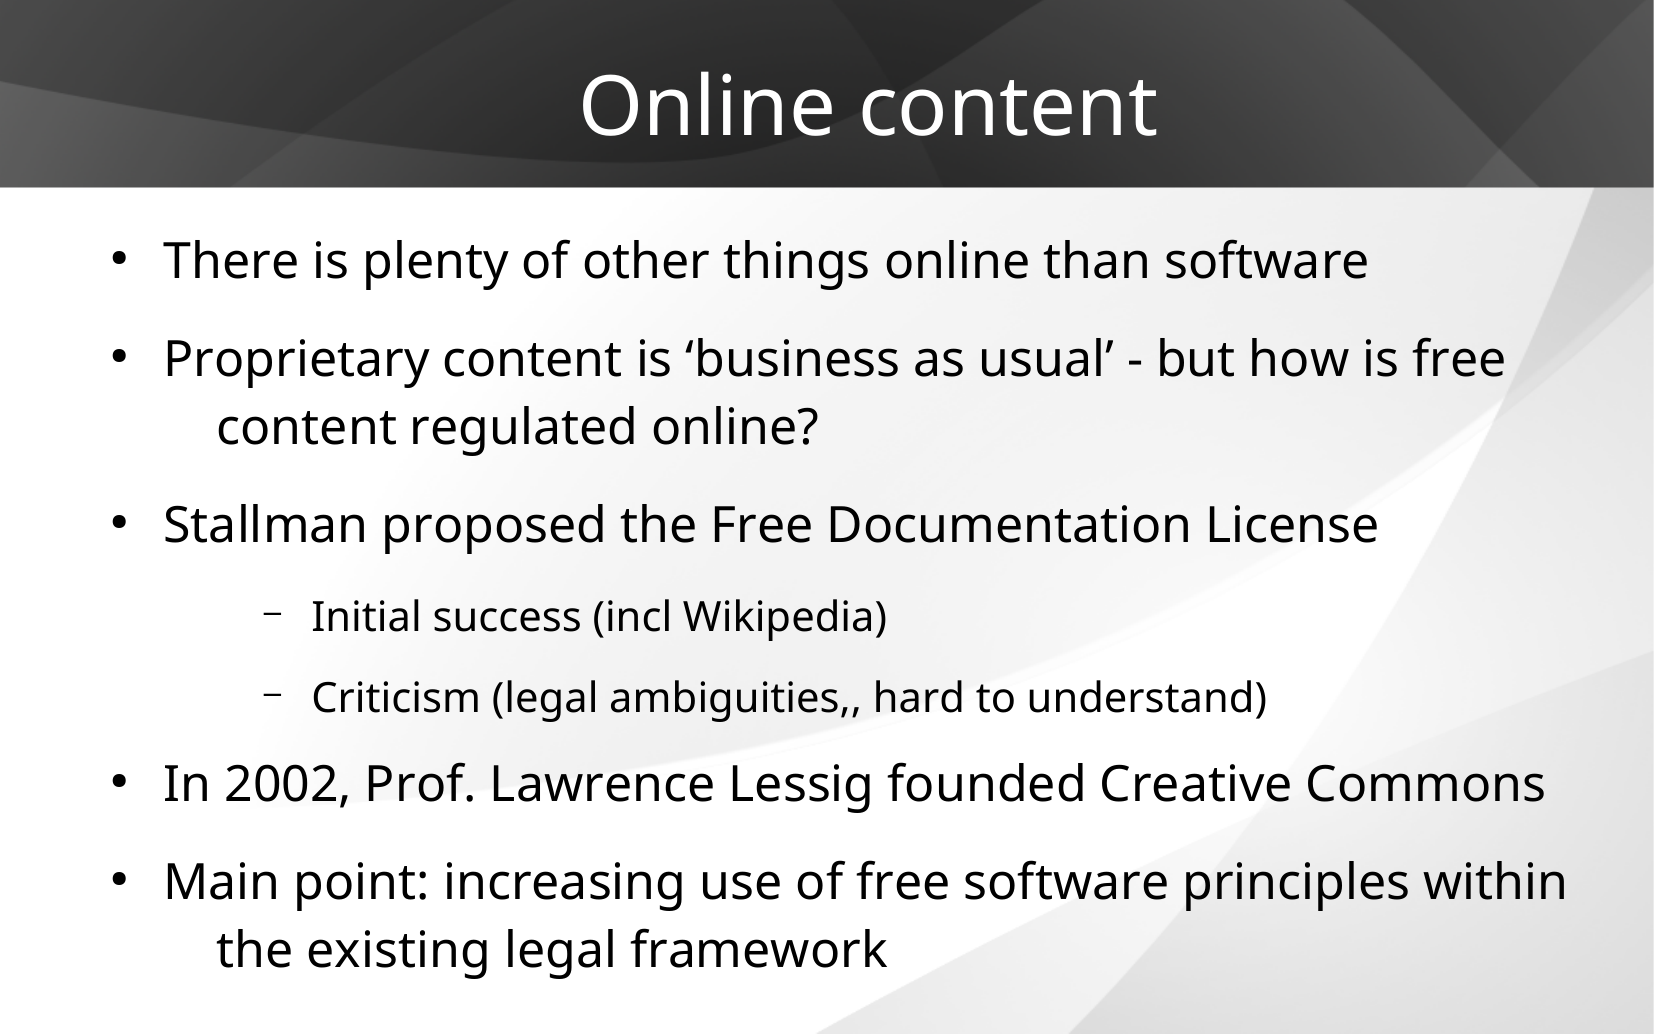

# Online content
There is plenty of other things online than software
Proprietary content is ‘business as usual’ - but how is free content regulated online?
Stallman proposed the Free Documentation License
Initial success (incl Wikipedia)
Criticism (legal ambiguities,, hard to understand)
In 2002, Prof. Lawrence Lessig founded Creative Commons
Main point: increasing use of free software principles within the existing legal framework